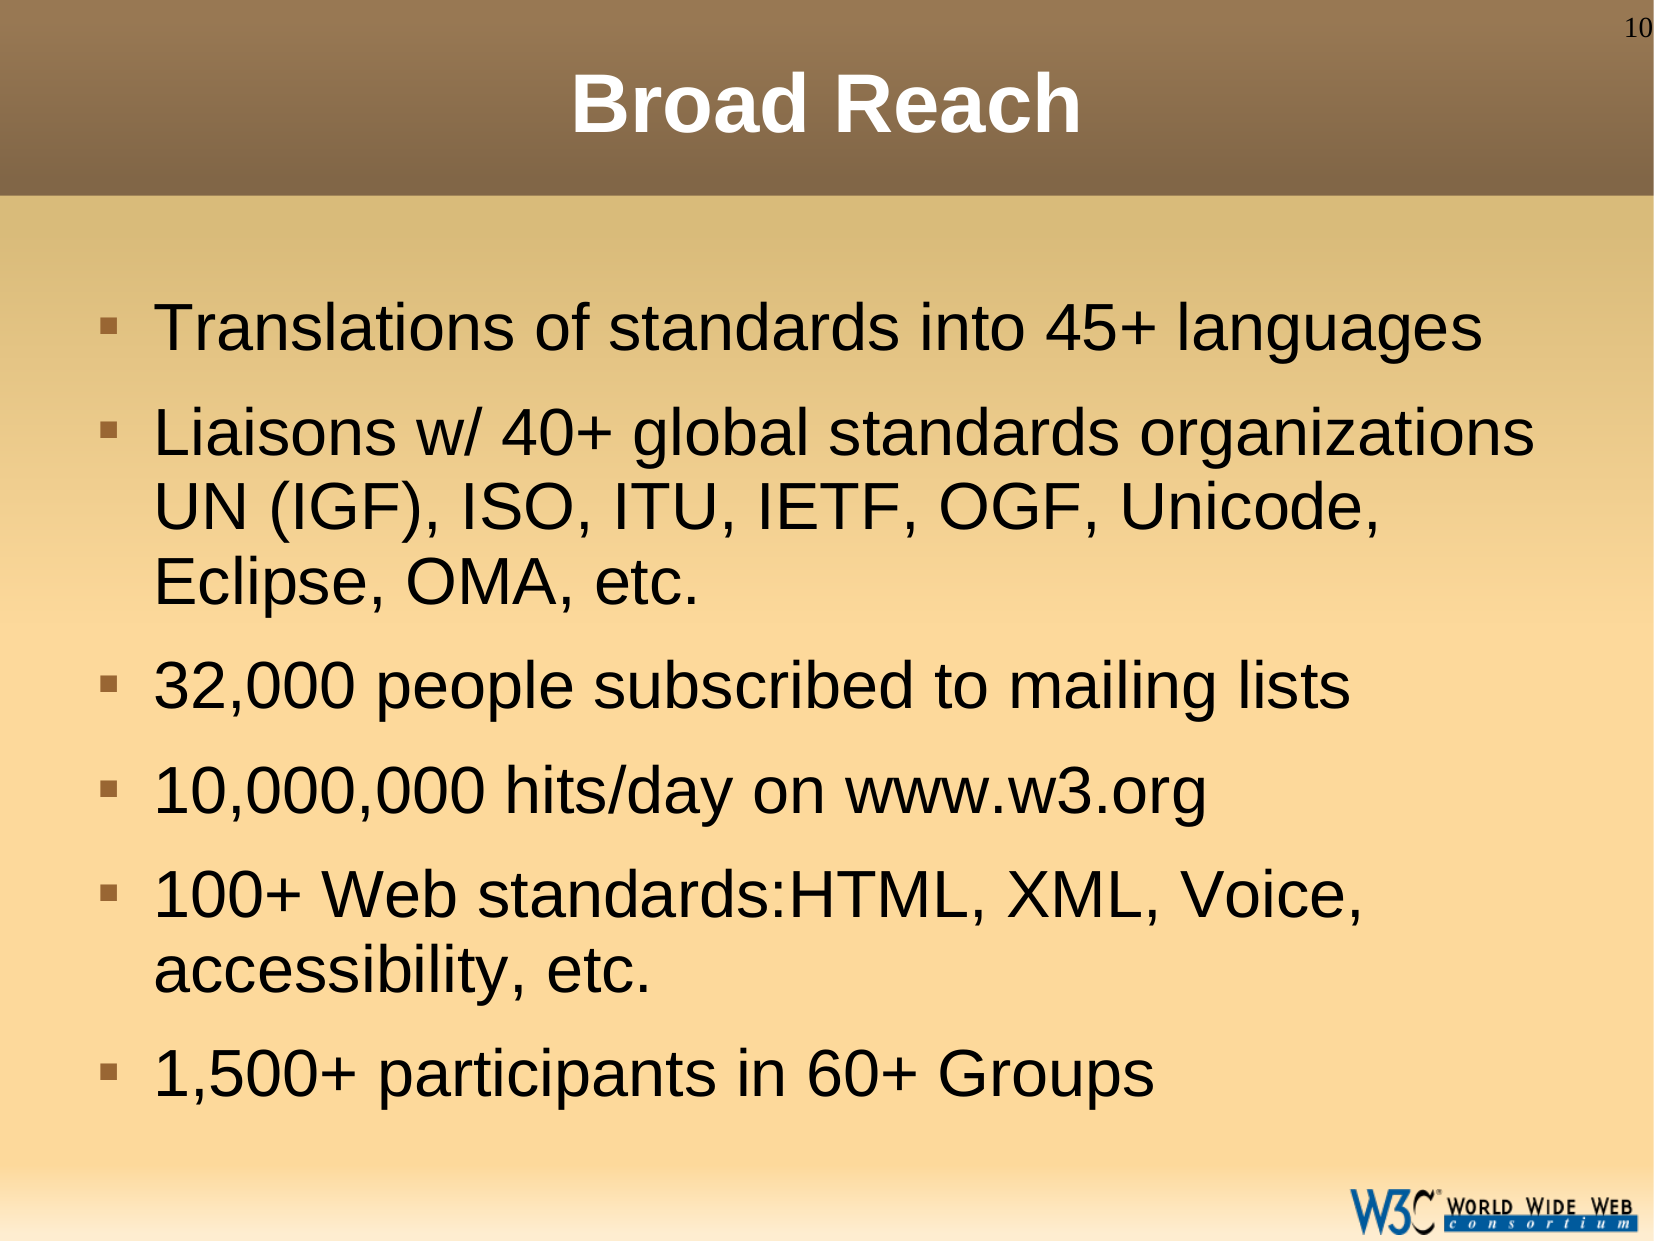

# Broad Reach
10
Translations of standards into 45+ languages
Liaisons w/ 40+ global standards organizations UN (IGF), ISO, ITU, IETF, OGF, Unicode, Eclipse, OMA, etc.
32,000 people subscribed to mailing lists
10,000,000 hits/day on www.w3.org
100+ Web standards:HTML, XML, Voice, accessibility, etc.
1,500+ participants in 60+ Groups